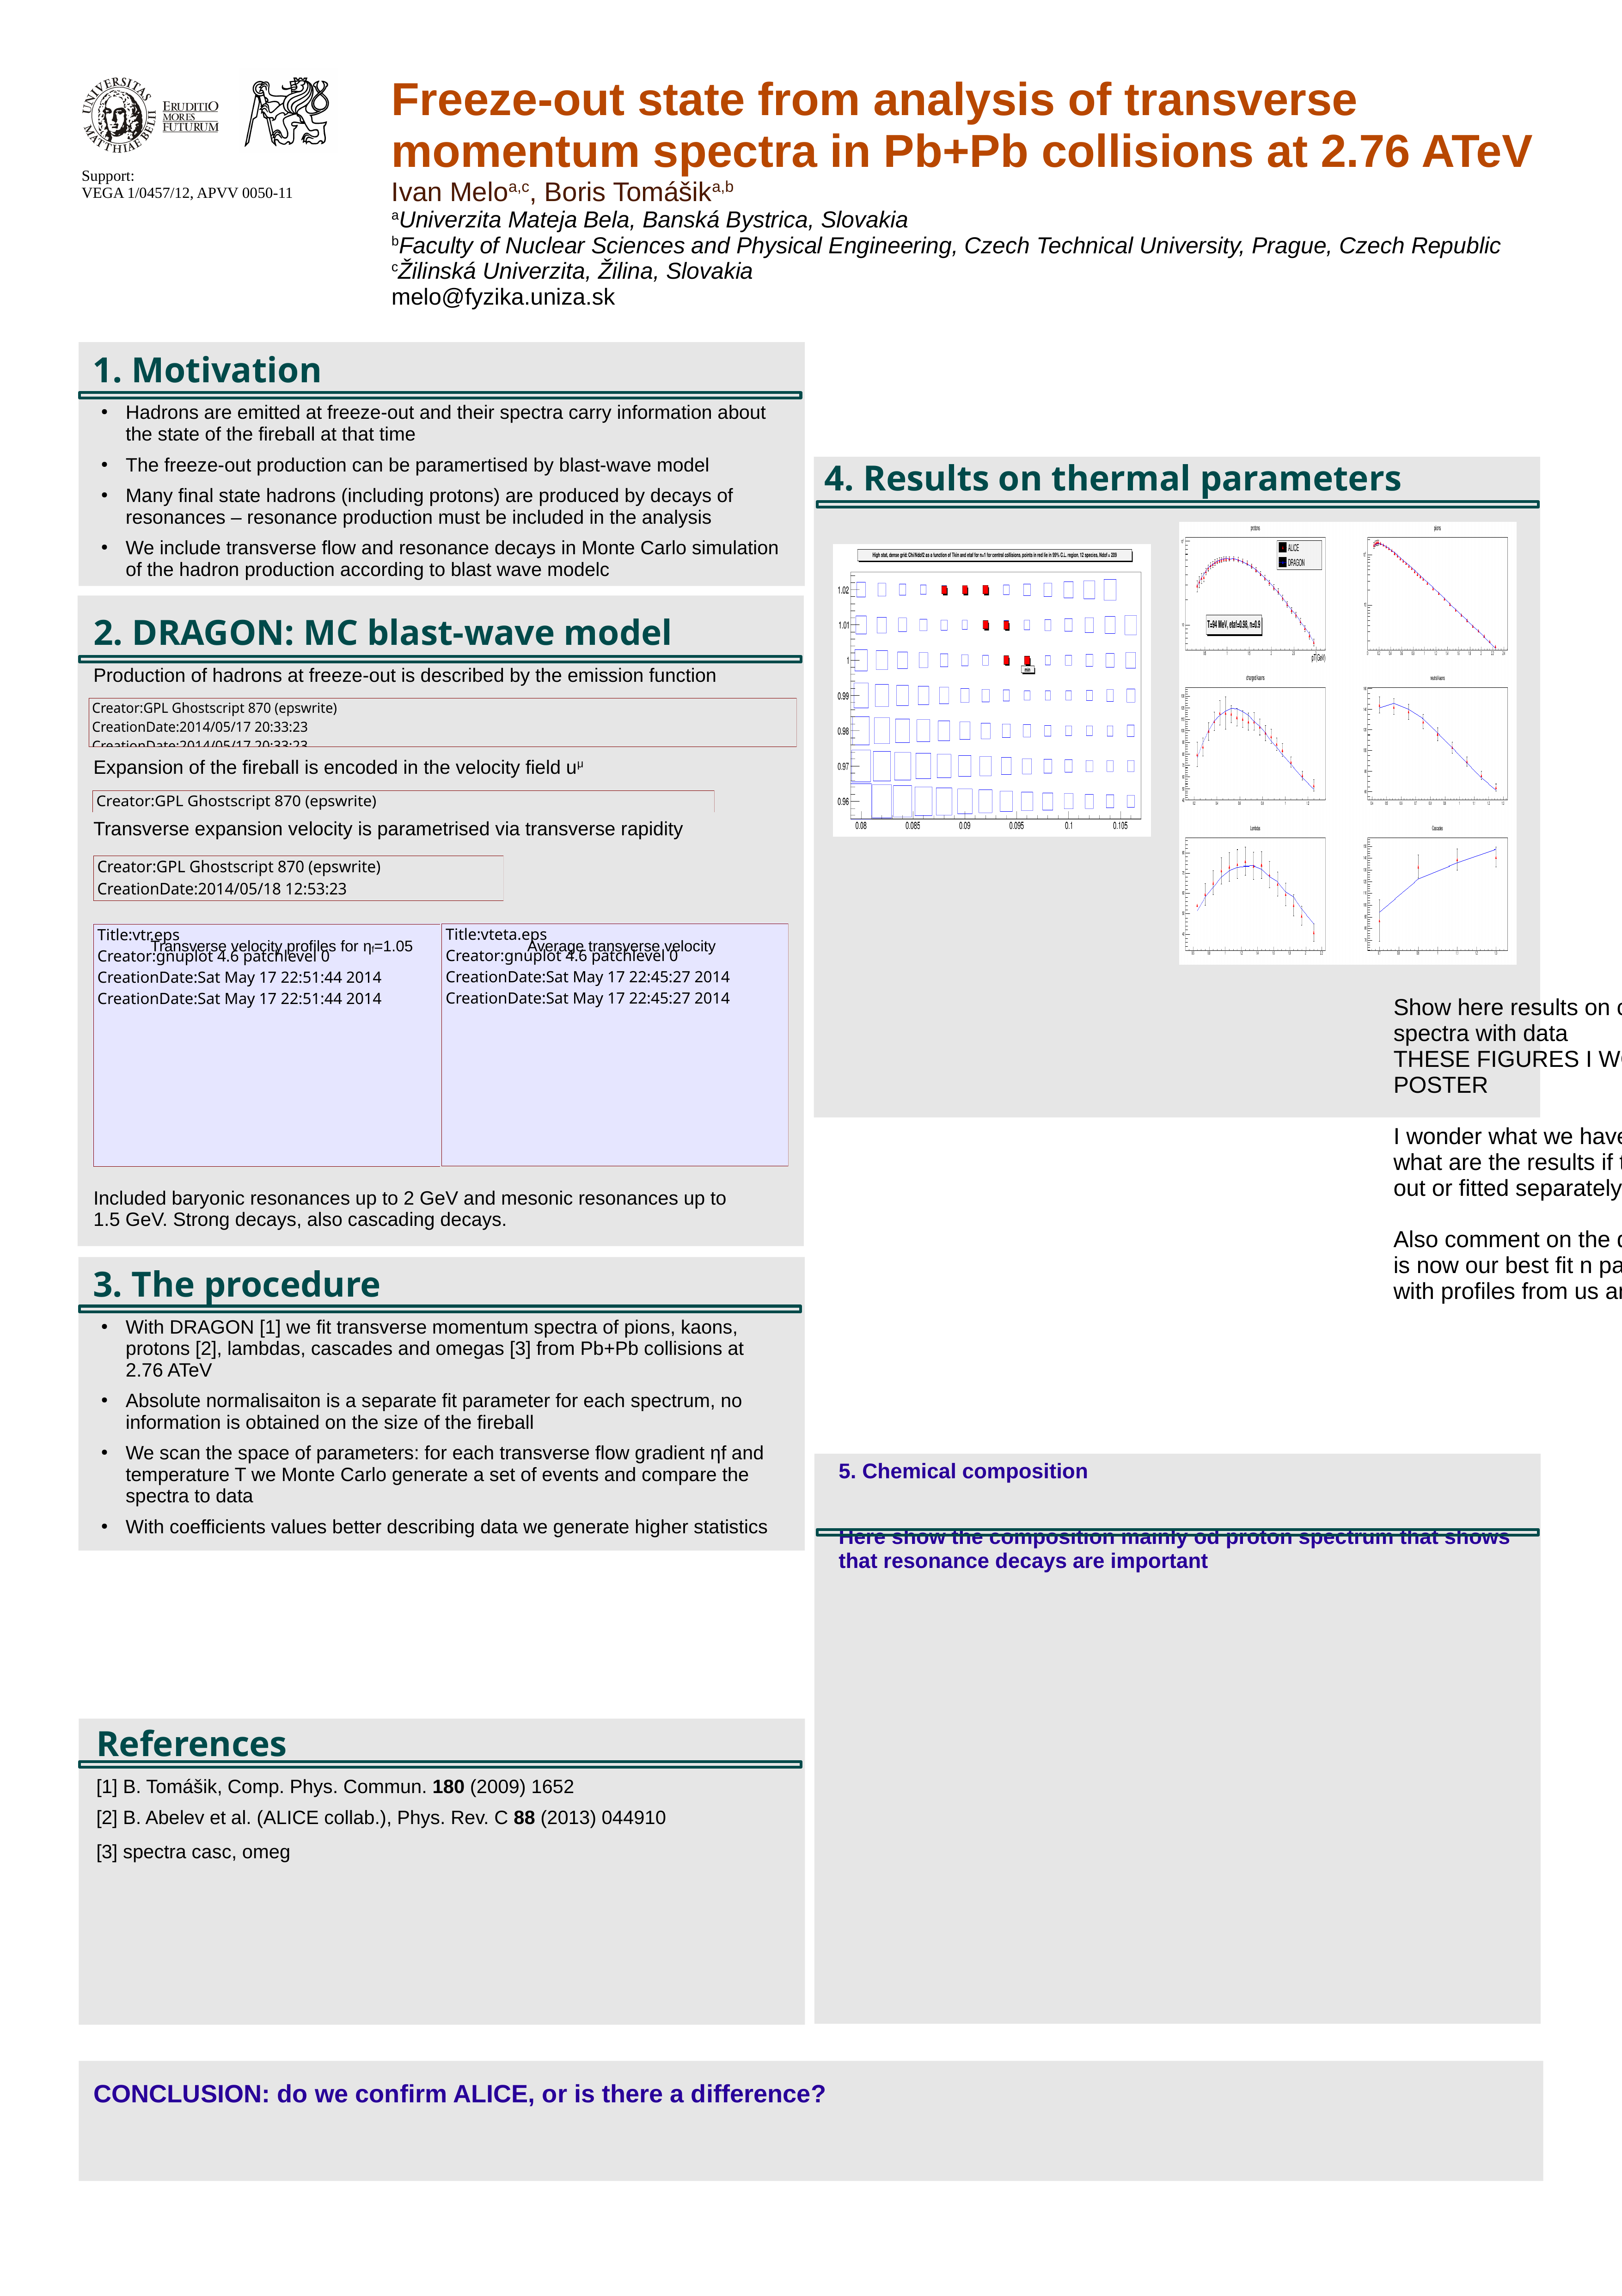

# Freeze-out state from analysis of transverse momentum spectra in Pb+Pb collisions at 2.76 ATeV Ivan Meloa,c, Boris Tomášika,b aUniverzita Mateja Bela, Banská Bystrica, Slovakia bFaculty of Nuclear Sciences and Physical Engineering, Czech Technical University, Prague, Czech Republic cŽilinská Univerzita, Žilina, Slovakia melo@fyzika.uniza.sk
1. Motivation
Hadrons are emitted at freeze-out and their spectra carry information about the state of the fireball at that time
The freeze-out production can be paramertised by blast-wave model
Many final state hadrons (including protons) are produced by decays of resonances – resonance production must be included in the analysis
We include transverse flow and resonance decays in Monte Carlo simulation of the hadron production according to blast wave modelc
4. Results on thermal parameters
2. DRAGON: MC blast-wave model
Production of hadrons at freeze-out is described by the emission function
Expansion of the fireball is encoded in the velocity field uμ
Transverse expansion velocity is parametrised via transverse rapidity
Included baryonic resonances up to 2 GeV and mesonic resonances up to
1.5 GeV. Strong decays, also cascading decays.
Transverse velocity profiles for ηf=1.05
Average transverse velocity
Show here results on chi2 planes and the comparison of calculated
spectra with data
THESE FIGURES I WOULD NEED IF I SHOULD MAKE THE
POSTER
I wonder what we have on fitting strange species Xi Omega
what are the results if they are included into fit or if they are left
out or fitted separately.
Also comment on the different profiles in transverse velocity. What
is now our best fit n parameter? With that n I will make the figure
with profiles from us and the ALICE paper.
3. The procedure
With DRAGON [1] we fit transverse momentum spectra of pions, kaons, protons [2], lambdas, cascades and omegas [3] from Pb+Pb collisions at
2.76 ATeV
Absolute normalisaiton is a separate fit parameter for each spectrum, no information is obtained on the size of the fireball
We scan the space of parameters: for each transverse flow gradient ηf and temperature T we Monte Carlo generate a set of events and compare the spectra to data
With coefficients values better describing data we generate higher statistics
5. Chemical composition
Here show the composition mainly od proton spectrum that shows that resonance decays are important
References
[1] B. Tomášik, Comp. Phys. Commun. 180 (2009) 1652
[2] B. Abelev et al. (ALICE collab.), Phys. Rev. C 88 (2013) 044910
[3] spectra casc, omeg
CONCLUSION: do we confirm ALICE, or is there a difference?